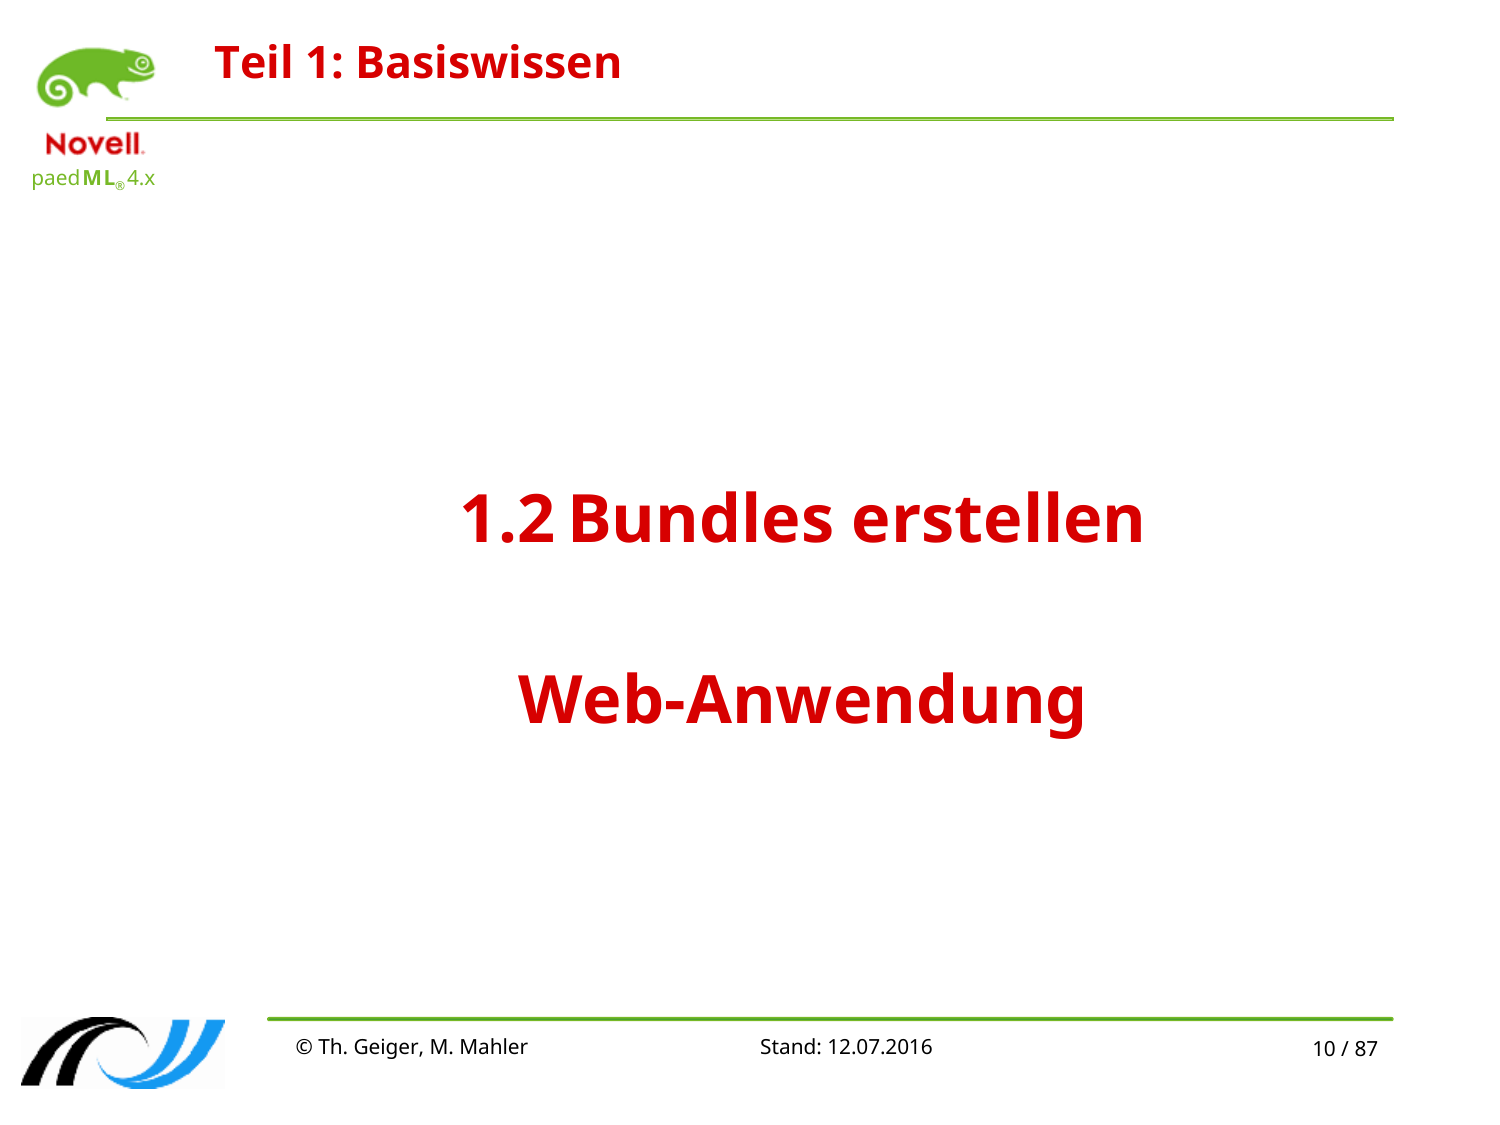

# Teil 1: Basiswissen
1.2 Bundles erstellen
Web-Anwendung
© Th. Geiger, M. Mahler
12.07.2016
10